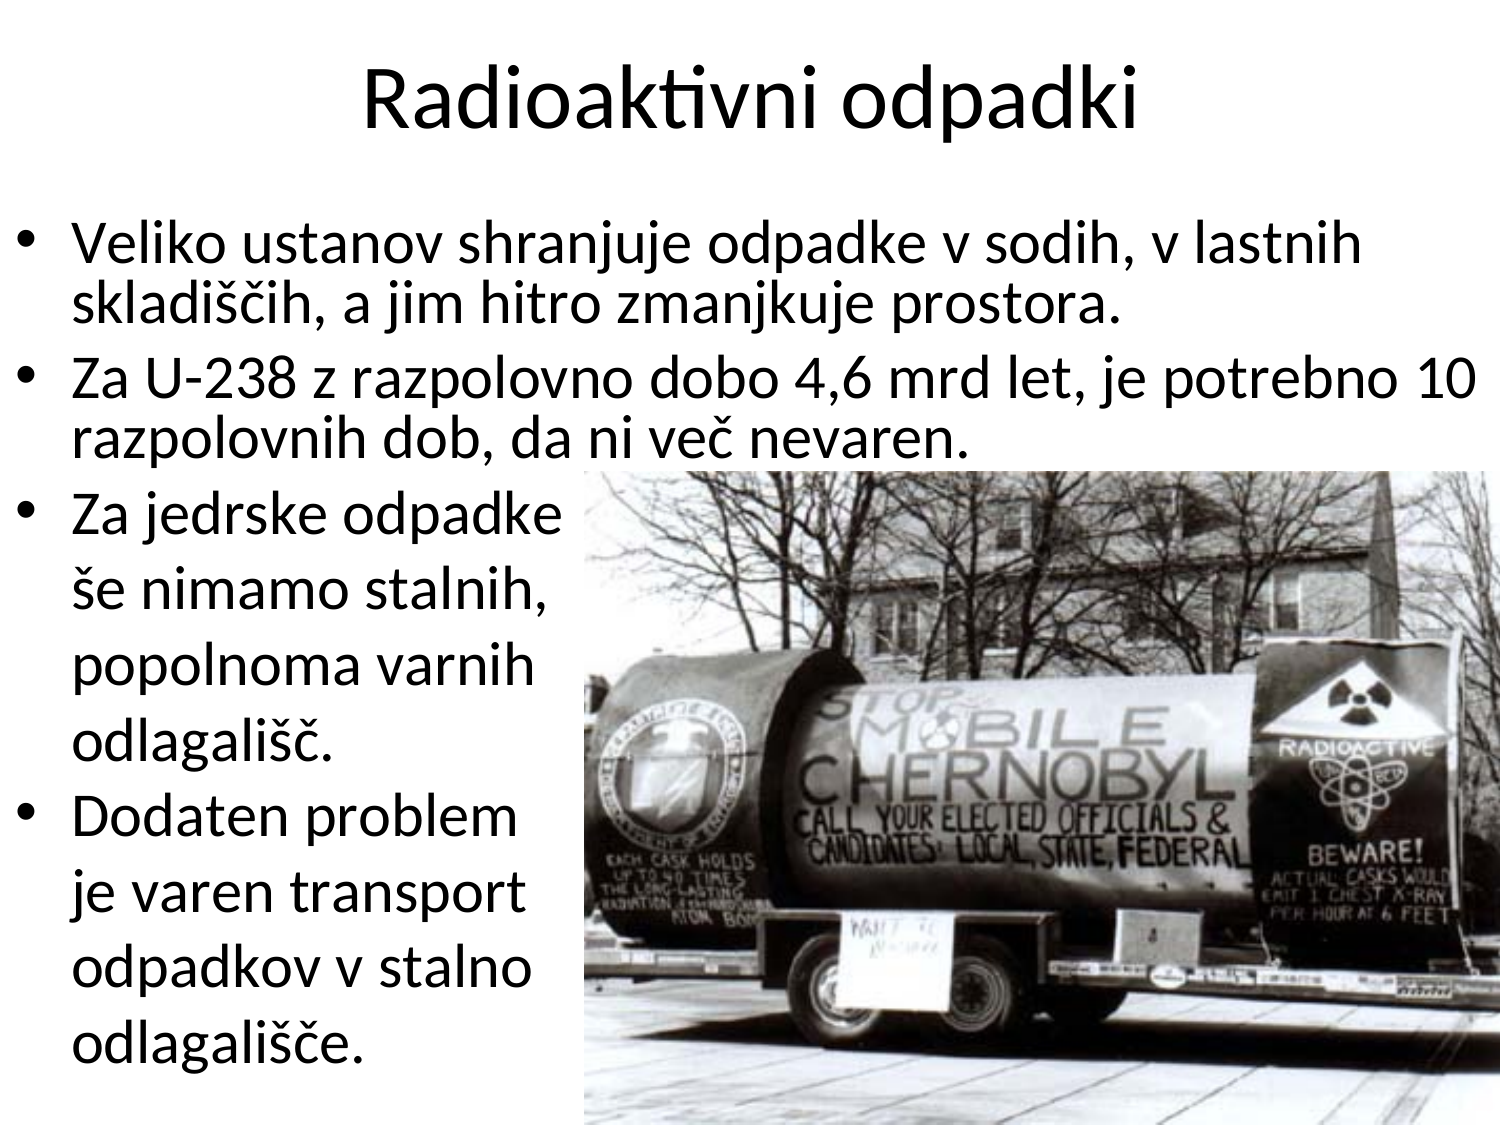

Radioaktivni odpadki
Veliko ustanov shranjuje odpadke v sodih, v lastnih skladiščih, a jim hitro zmanjkuje prostora.
Za U-238 z razpolovno dobo 4,6 mrd let, je potrebno 10 razpolovnih dob, da ni več nevaren.
Za jedrske odpadke
	še nimamo stalnih,
	popolnoma varnih
	odlagališč.
Dodaten problem
	je varen transport
	odpadkov v stalno
	odlagališče.